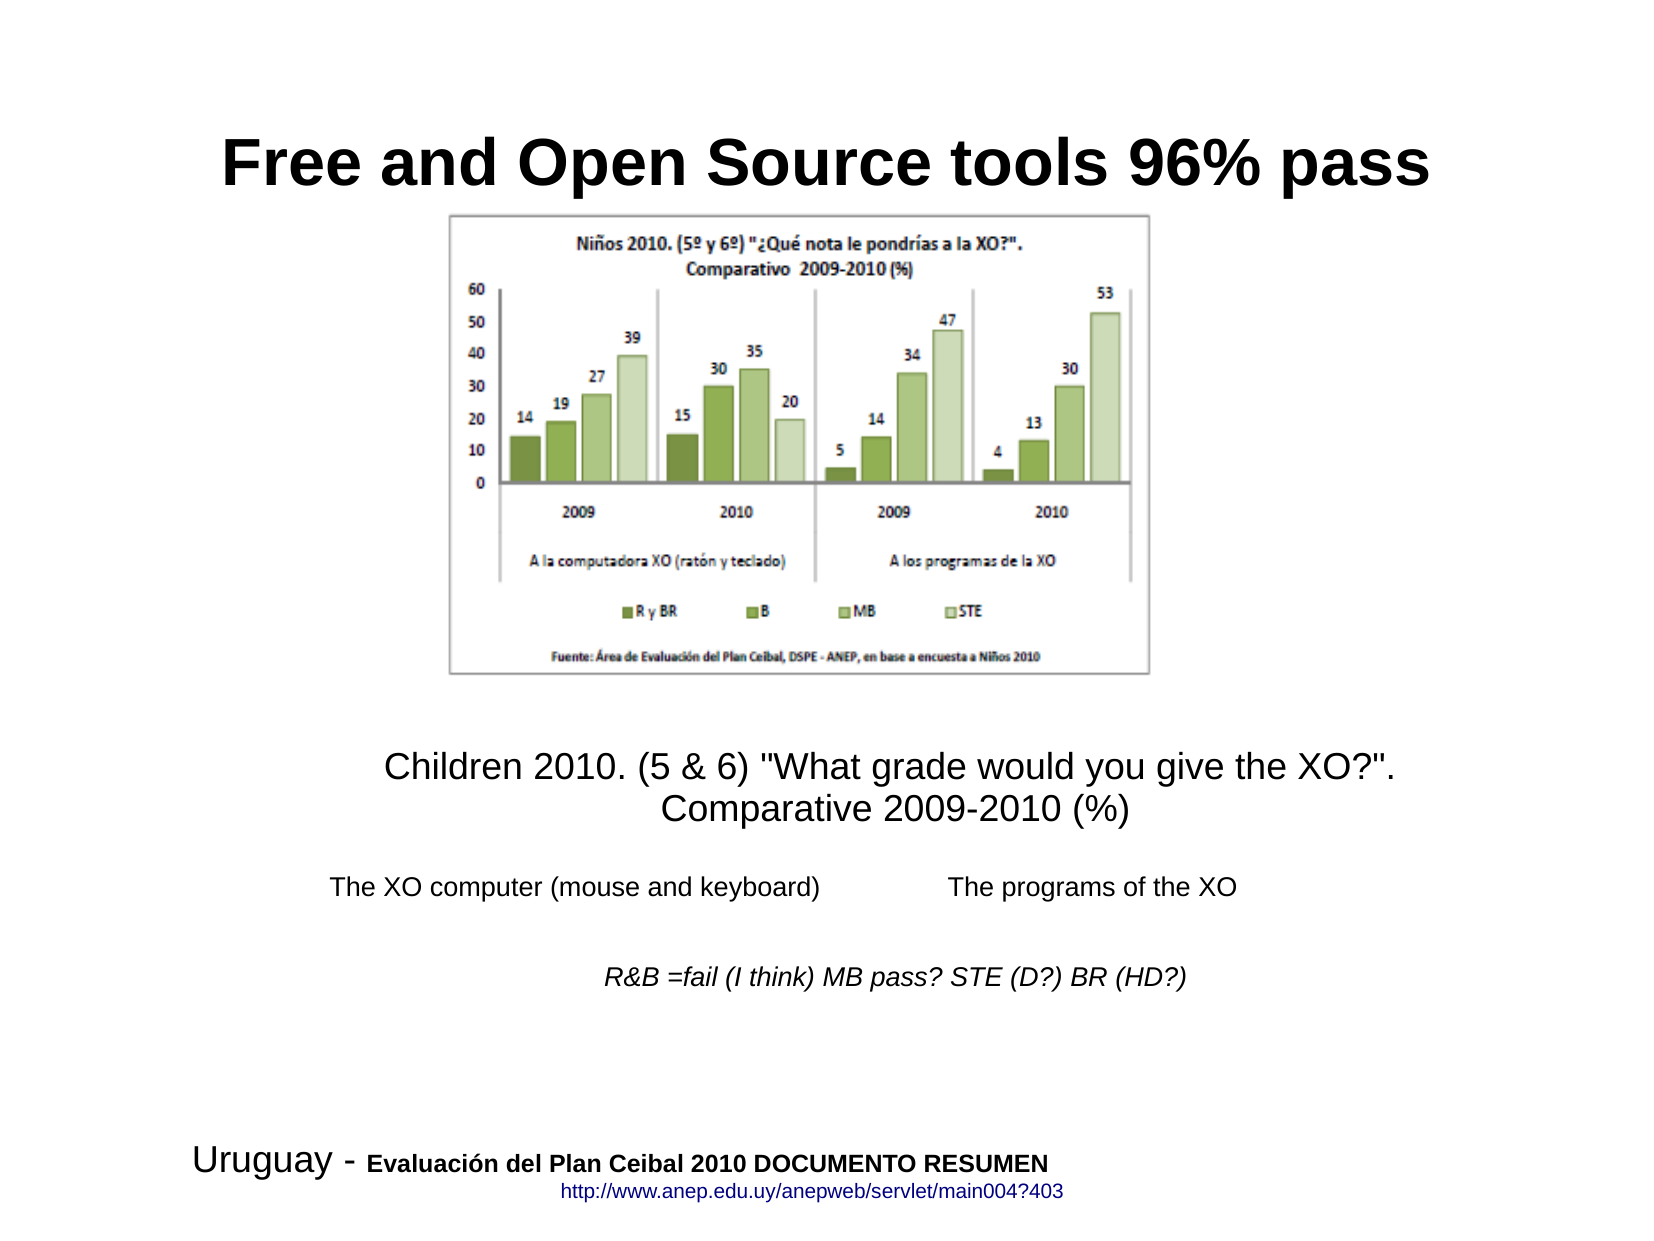

Free and Open Source tools 96% pass
Children 2010. (5 & 6) "What grade would you give the XO?".
Comparative 2009-2010 (%)
The XO computer (mouse and keyboard) The programs of the XO
R&B =fail (I think) MB pass? STE (D?) BR (HD?)
Uruguay - Evaluación del Plan Ceibal 2010 DOCUMENTO RESUMEN
http://www.anep.edu.uy/anepweb/servlet/main004?403